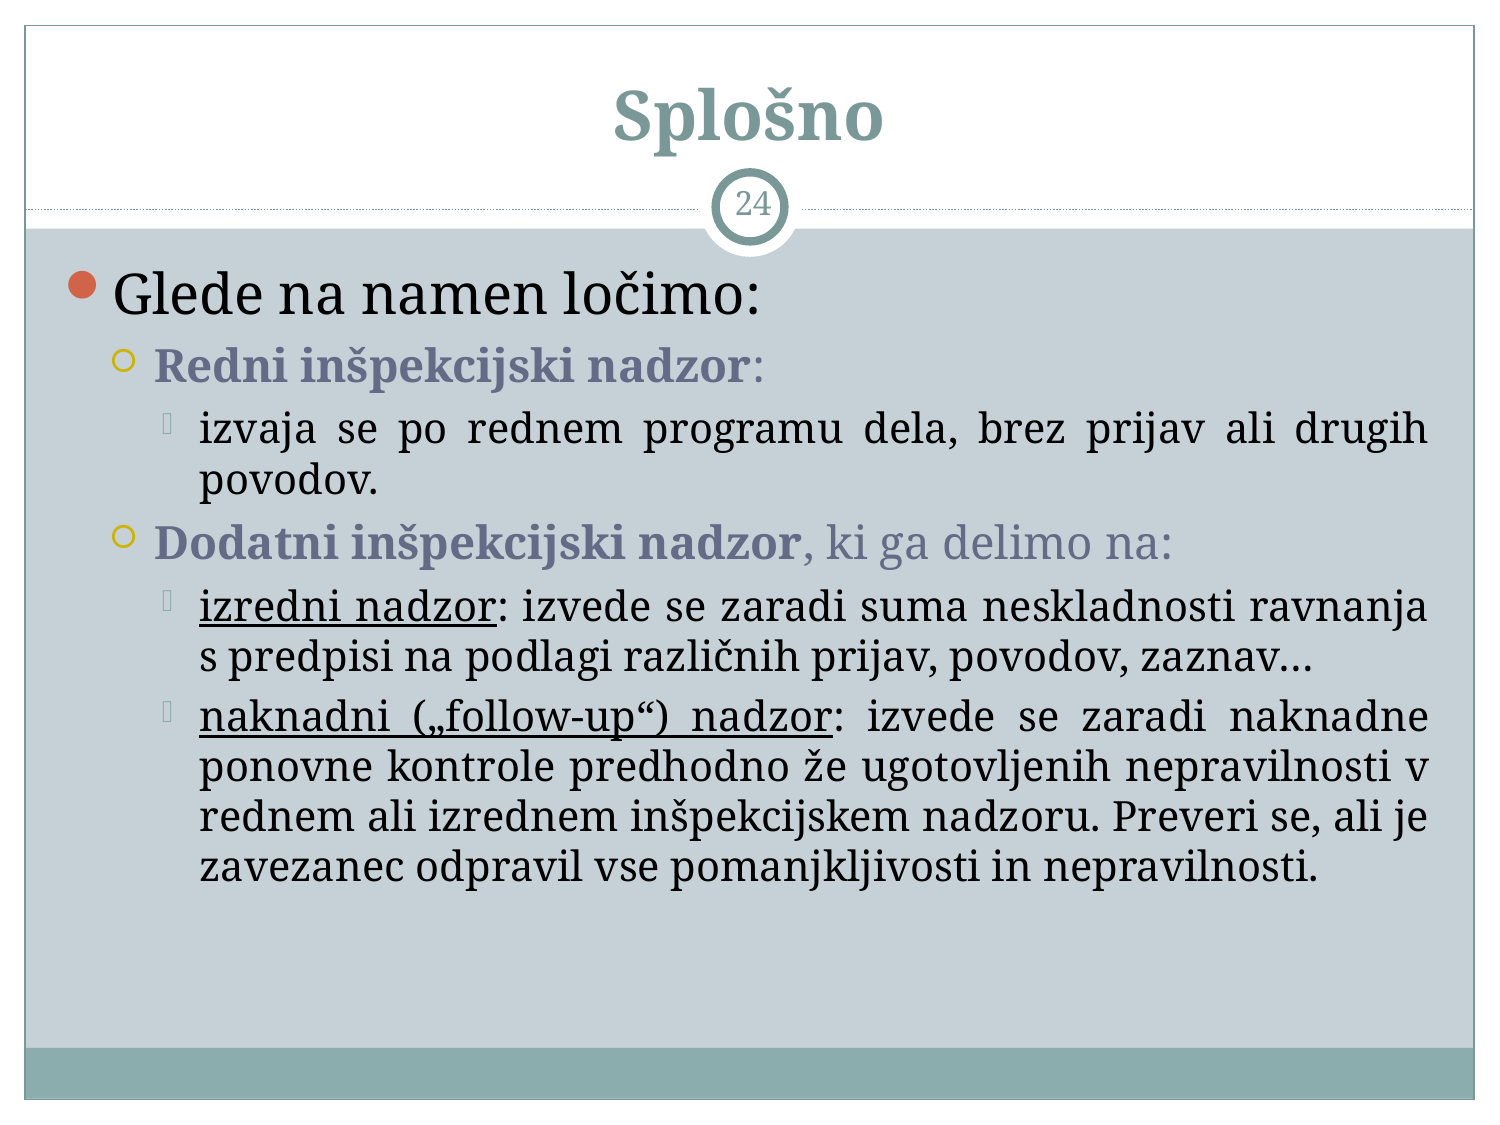

# Splošno
Glede na namen ločimo:
Redni inšpekcijski nadzor:
izvaja se po rednem programu dela, brez prijav ali drugih povodov.
Dodatni inšpekcijski nadzor, ki ga delimo na:
izredni nadzor: izvede se zaradi suma neskladnosti ravnanja s predpisi na podlagi različnih prijav, povodov, zaznav…
naknadni („follow-up“) nadzor: izvede se zaradi naknadne ponovne kontrole predhodno že ugotovljenih nepravilnosti v rednem ali izrednem inšpekcijskem nadzoru. Preveri se, ali je zavezanec odpravil vse pomanjkljivosti in nepravilnosti.